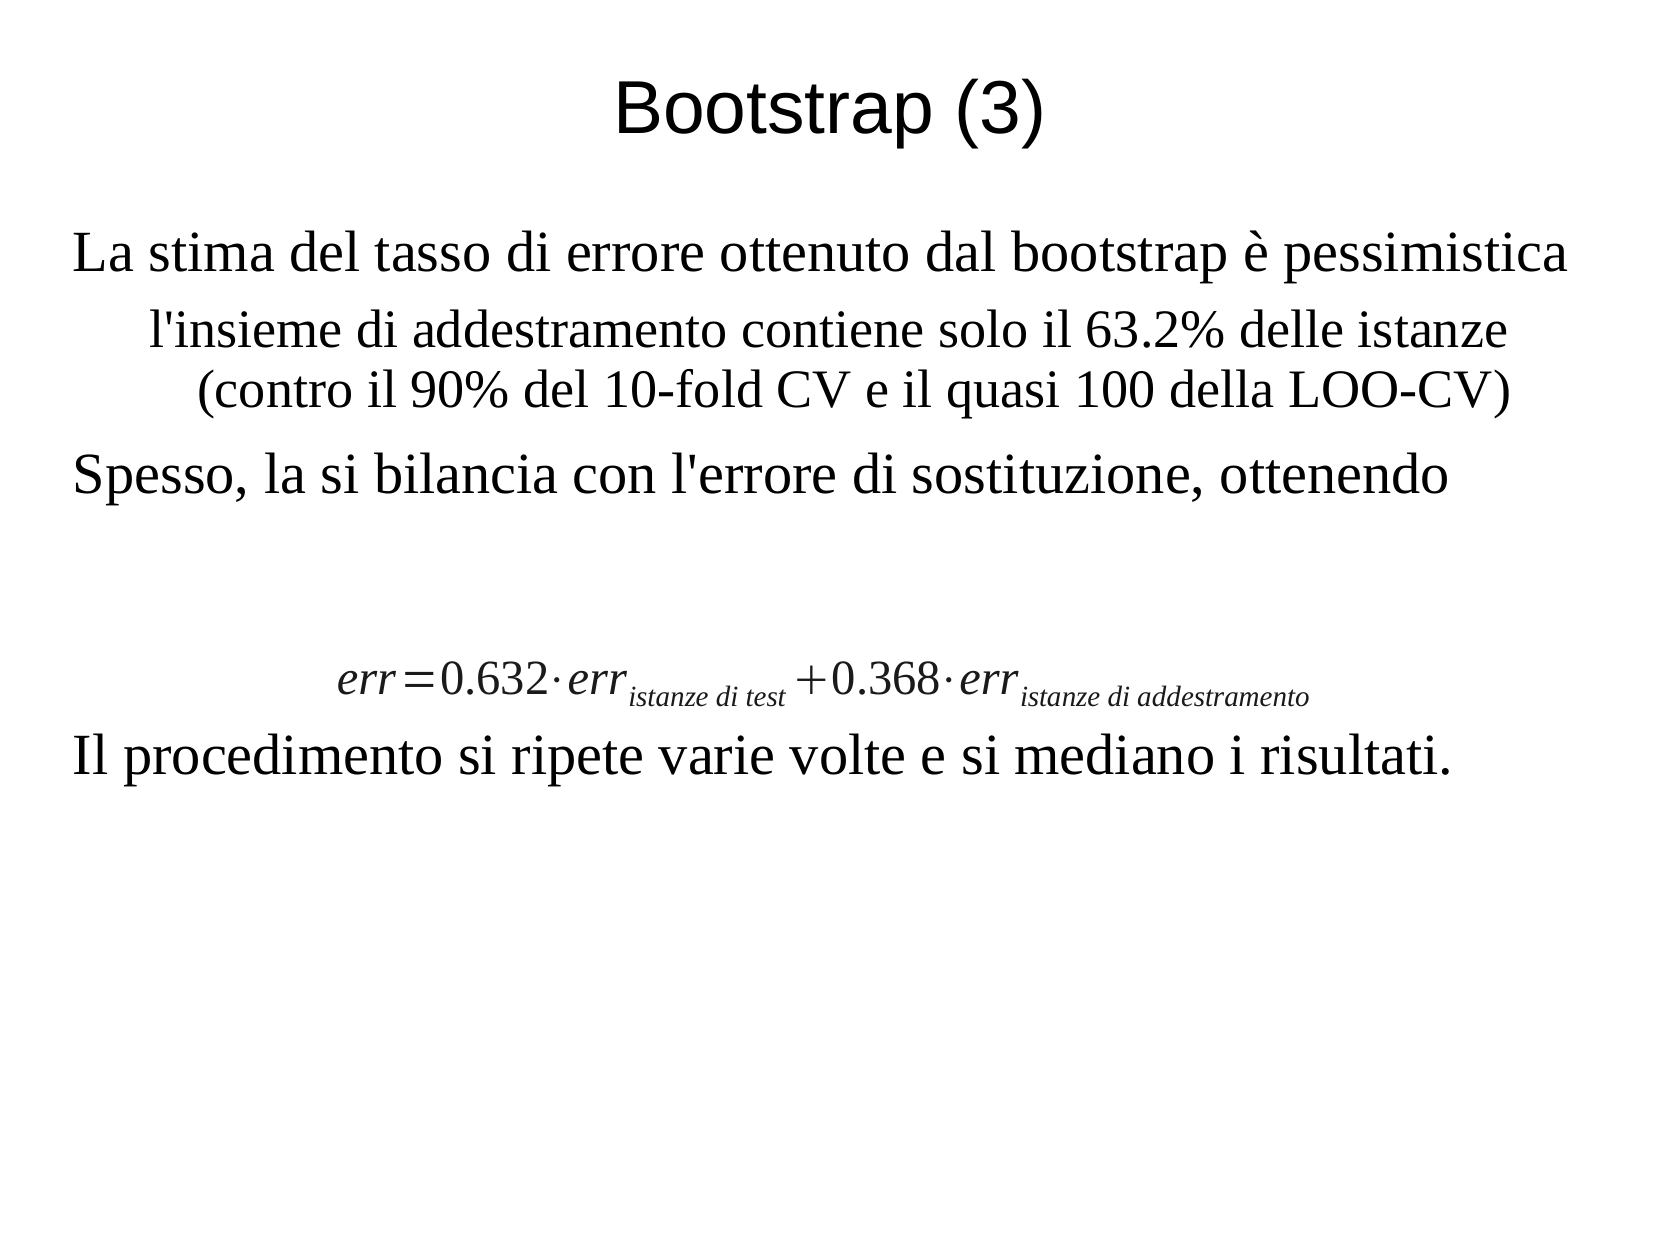

# Bootstrap (3)
La stima del tasso di errore ottenuto dal bootstrap è pessimistica
l'insieme di addestramento contiene solo il 63.2% delle istanze (contro il 90% del 10-fold CV e il quasi 100 della LOO-CV)
Spesso, la si bilancia con l'errore di sostituzione, ottenendo
Il procedimento si ripete varie volte e si mediano i risultati.